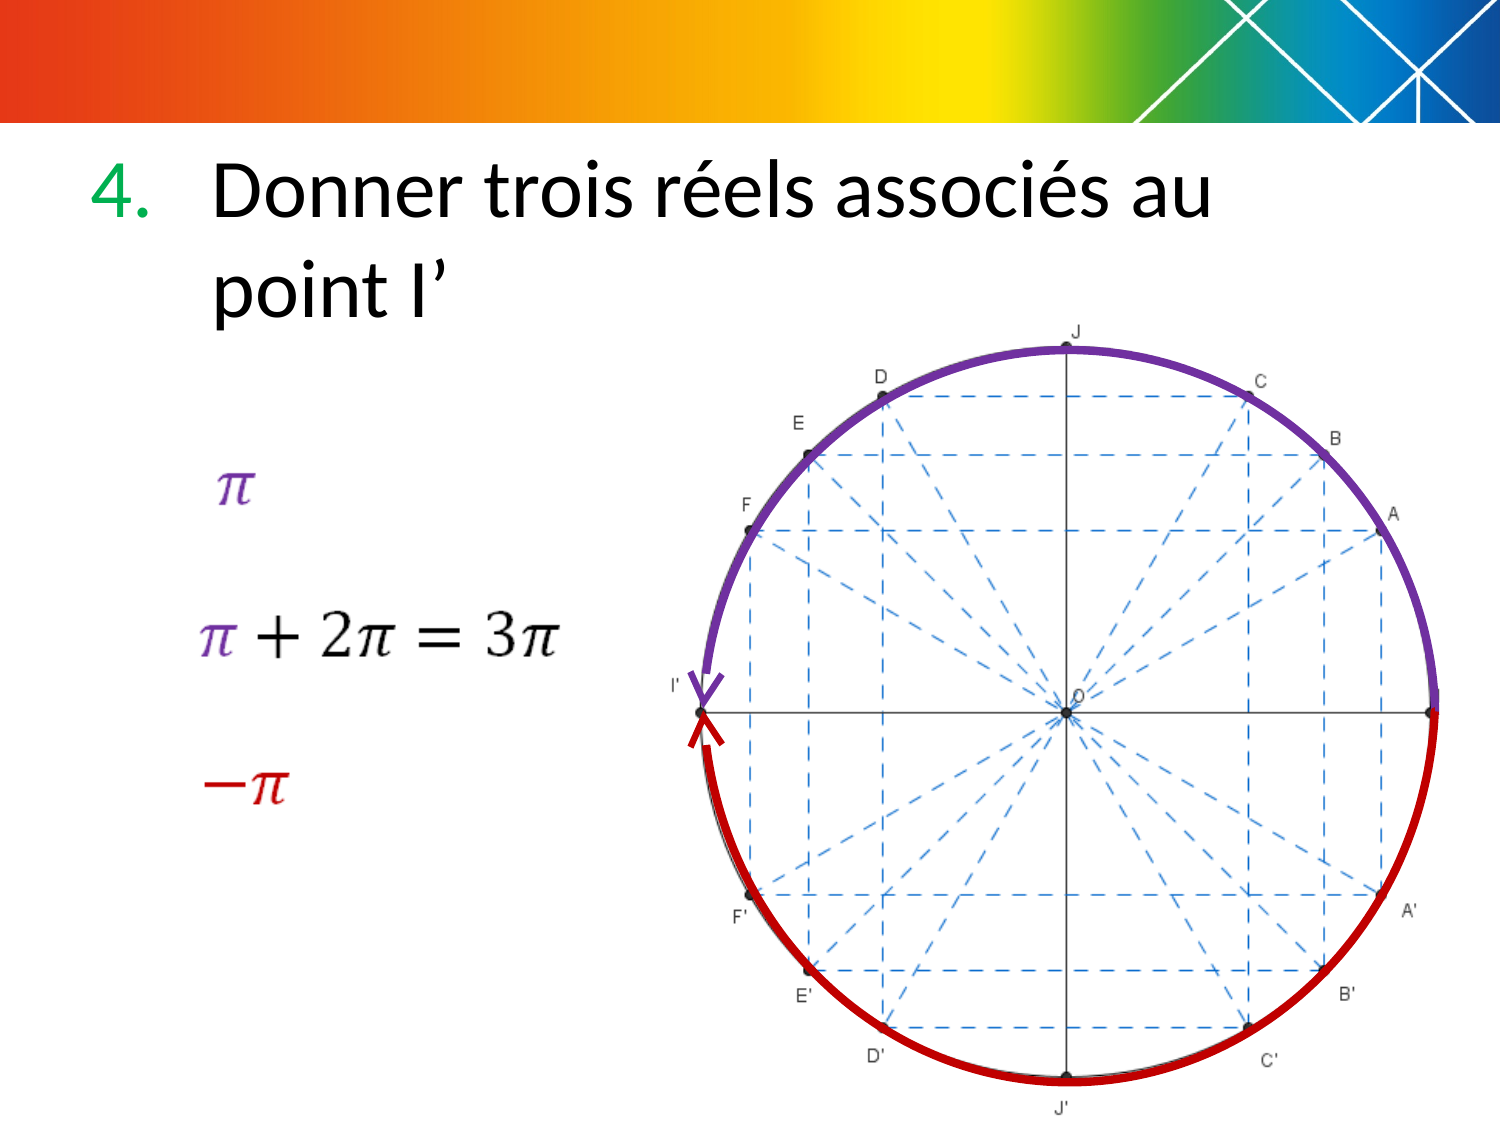

# Donner trois réels associés au point I’